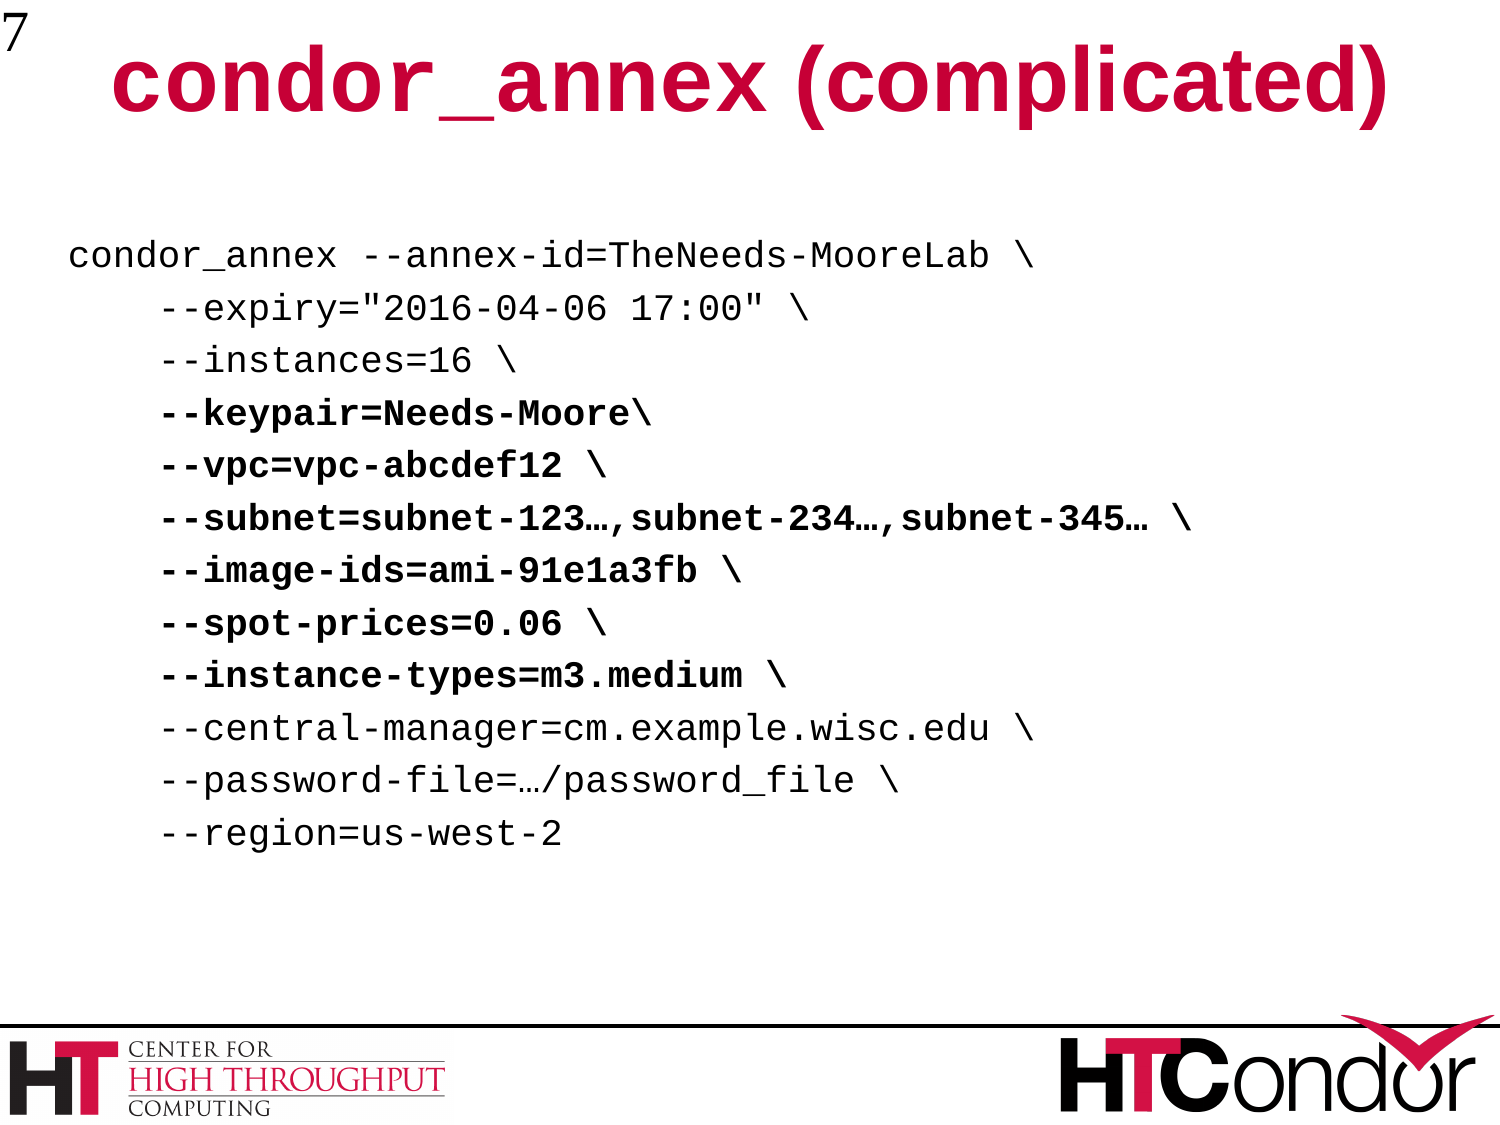

condor_annex (complicated)
# condor_annex --annex-id=TheNeeds-MooreLab \
 --expiry="2016-04-06 17:00" \
 --instances=16 \
 --keypair=Needs-Moore\
 --vpc=vpc-abcdef12 \
 --subnet=subnet-123…,subnet-234…,subnet-345… \
 --image-ids=ami-91e1a3fb \
 --spot-prices=0.06 \
 --instance-types=m3.medium \
 --central-manager=cm.example.wisc.edu \
 --password-file=…/password_file \
 --region=us-west-2